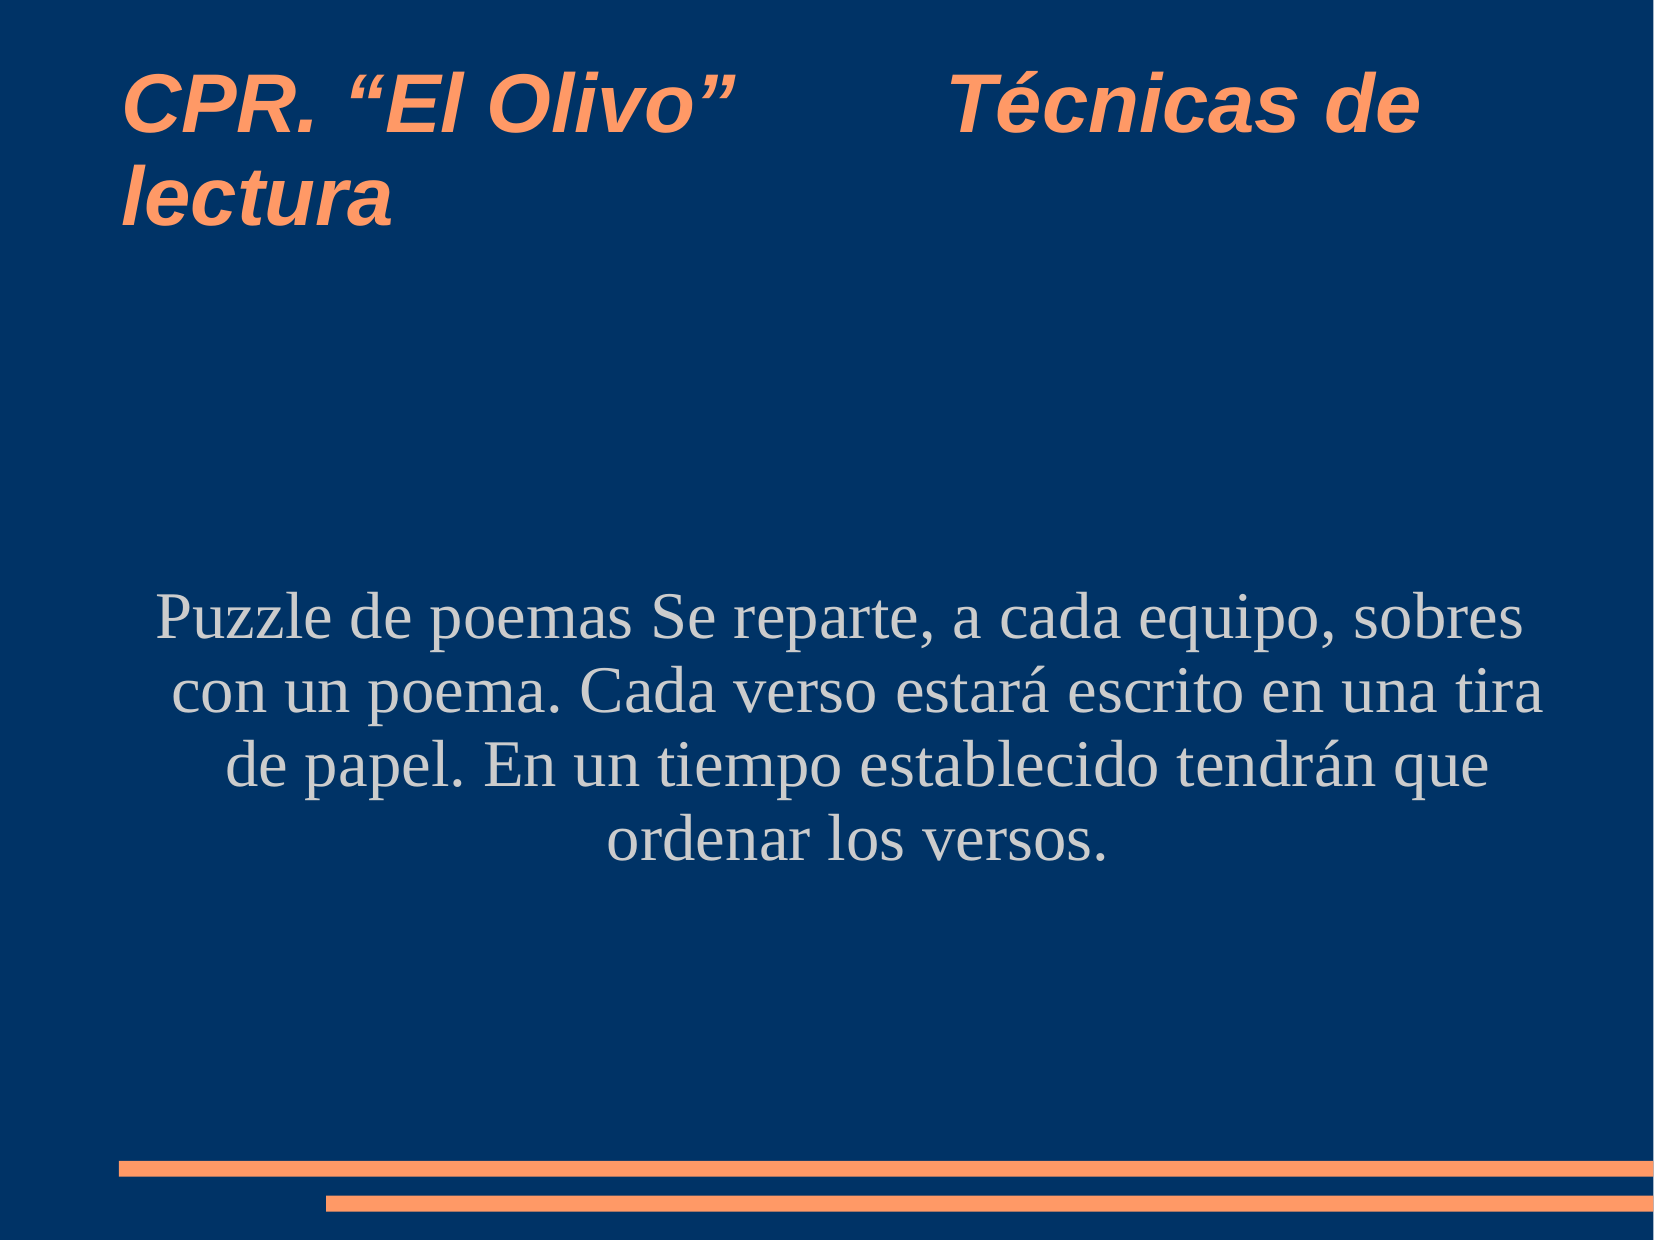

# CPR. “El Olivo” Técnicas de lectura
Puzzle de poemas Se reparte, a cada equipo, sobres con un poema. Cada verso estará escrito en una tira de papel. En un tiempo establecido tendrán que ordenar los versos.